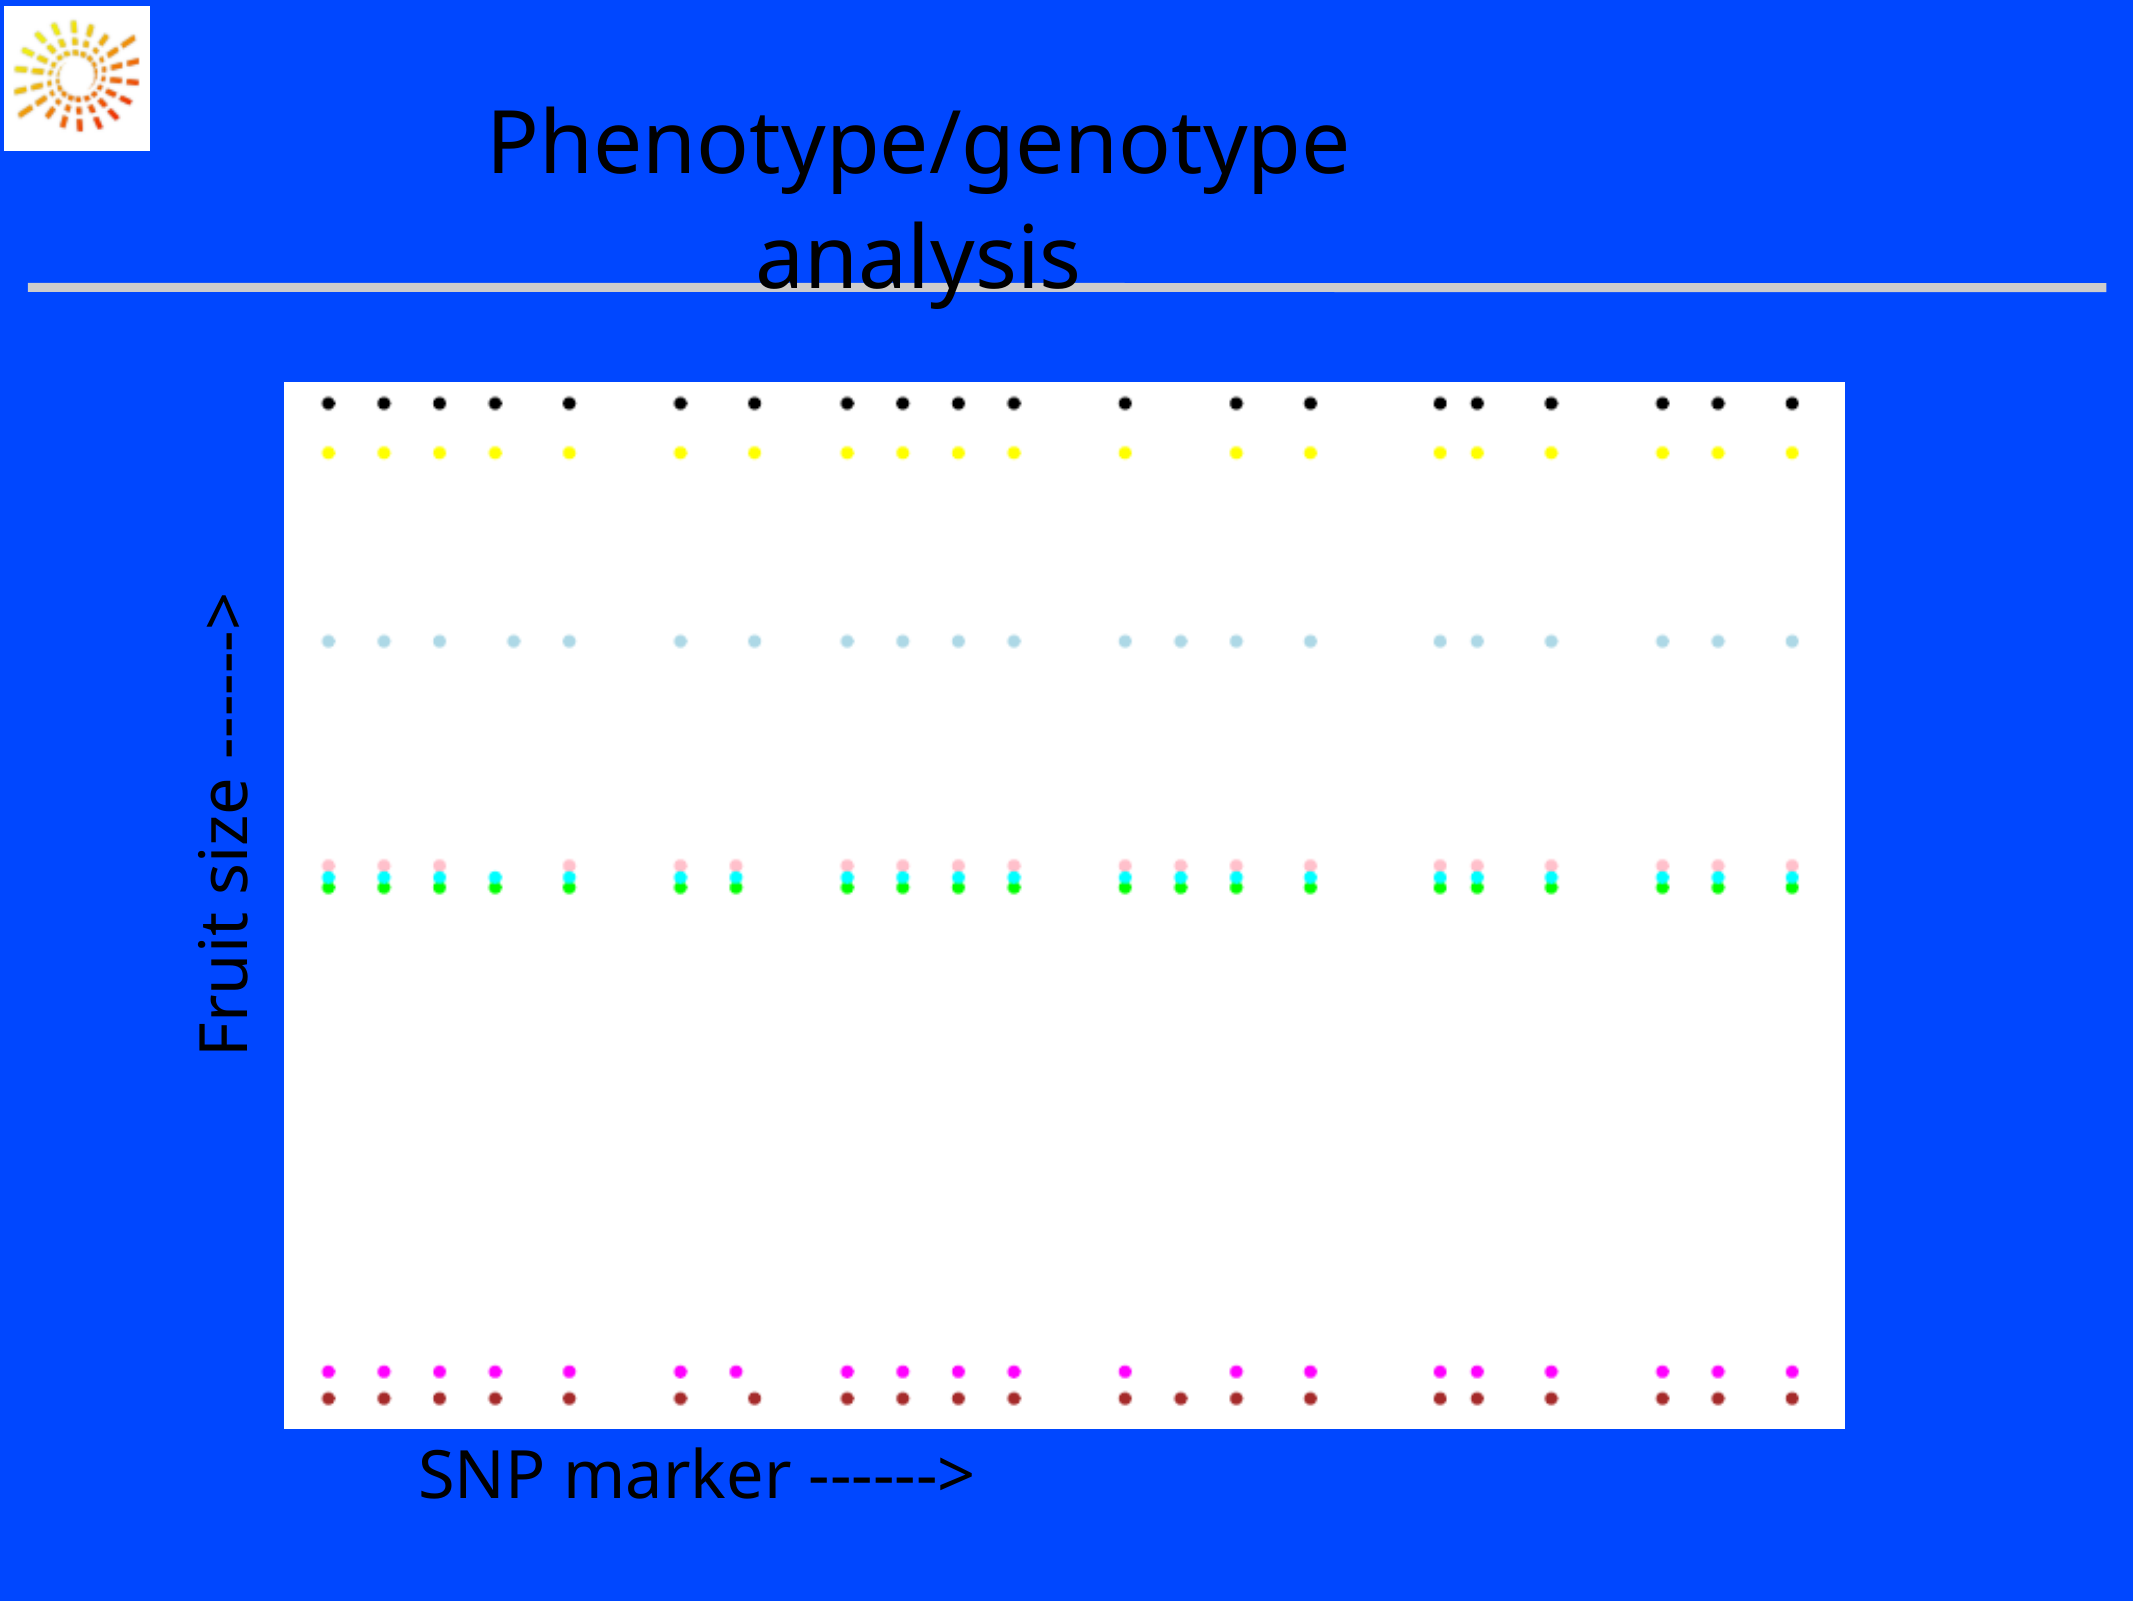

Phenotype/genotype analysis
Fruit size ------>
SNP marker ------>